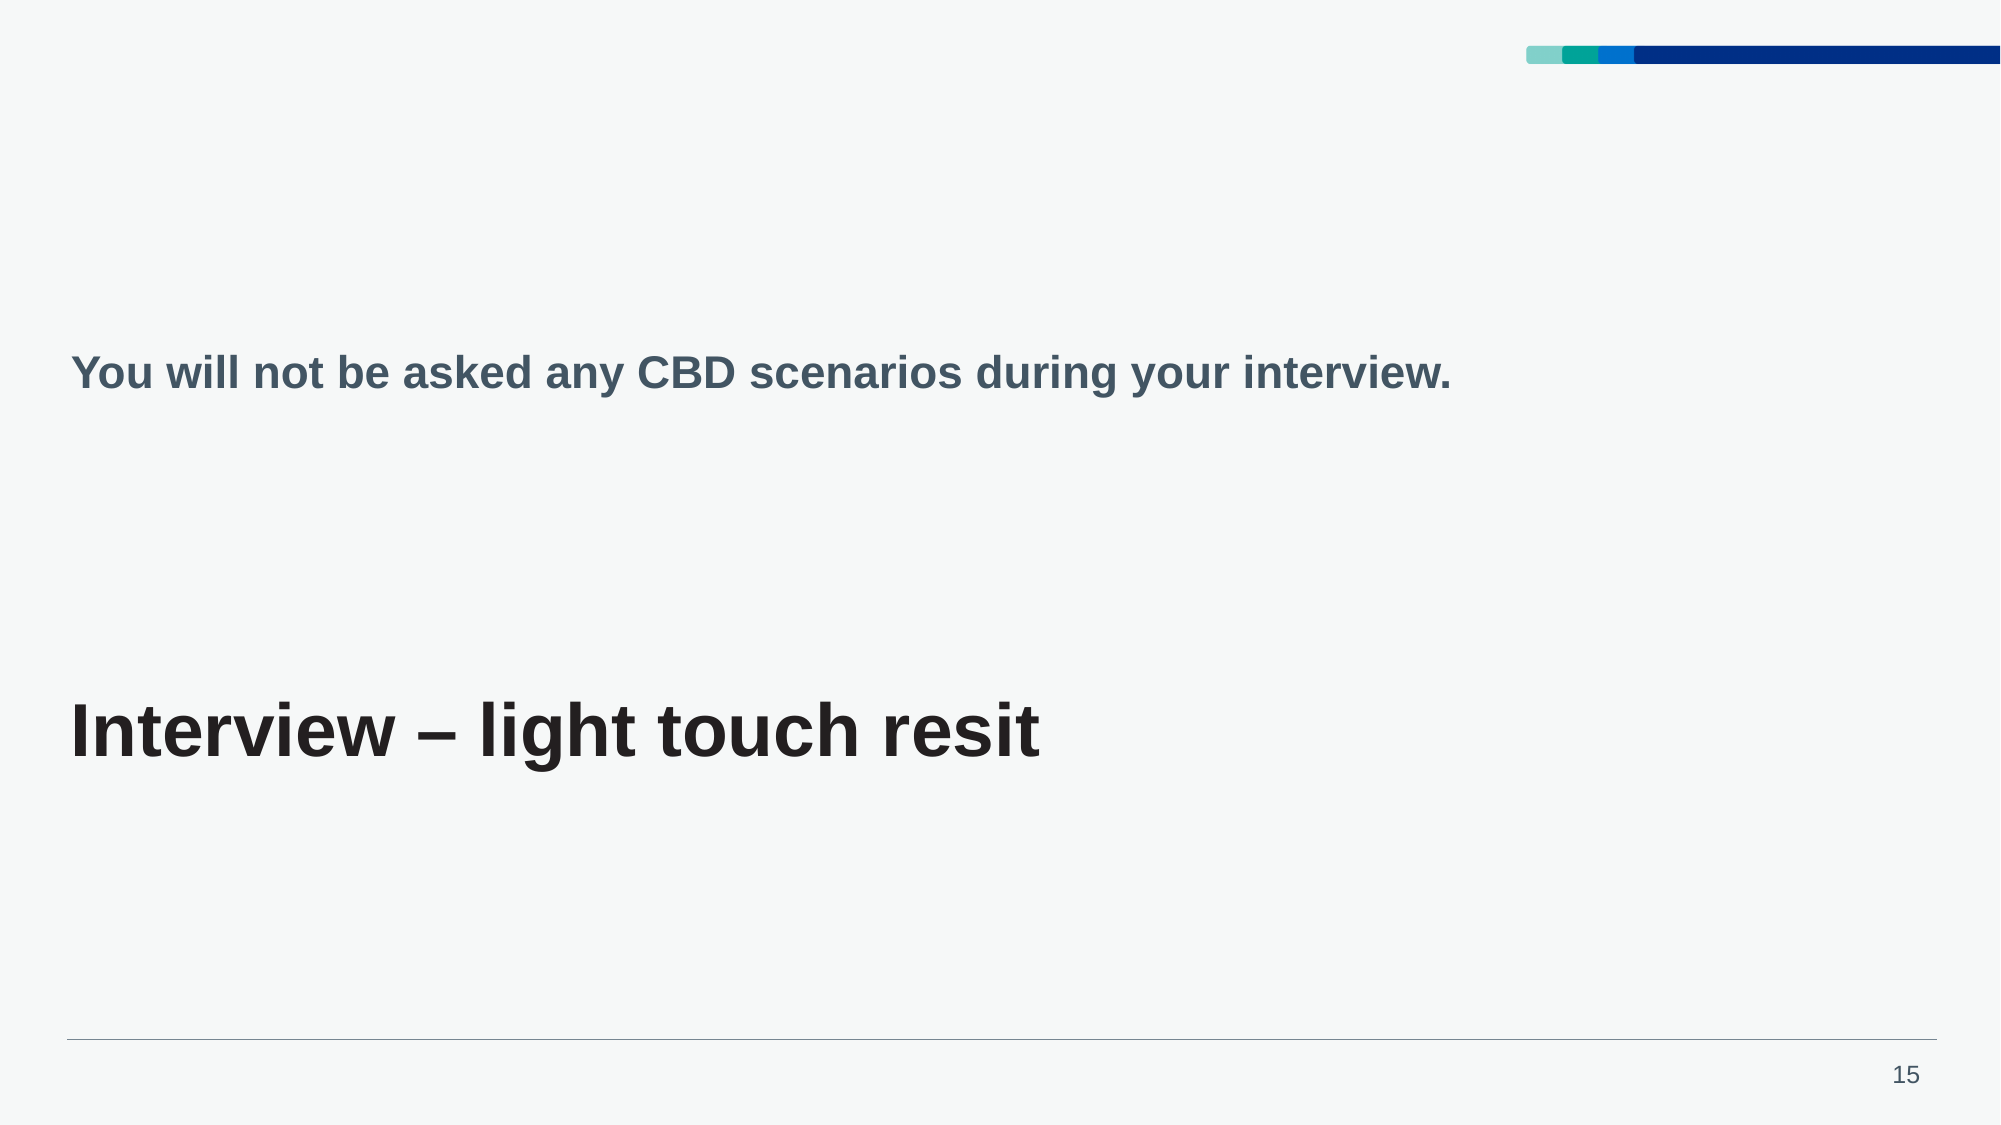

# You will not be asked any CBD scenarios during your interview.
Interview – light touch resit